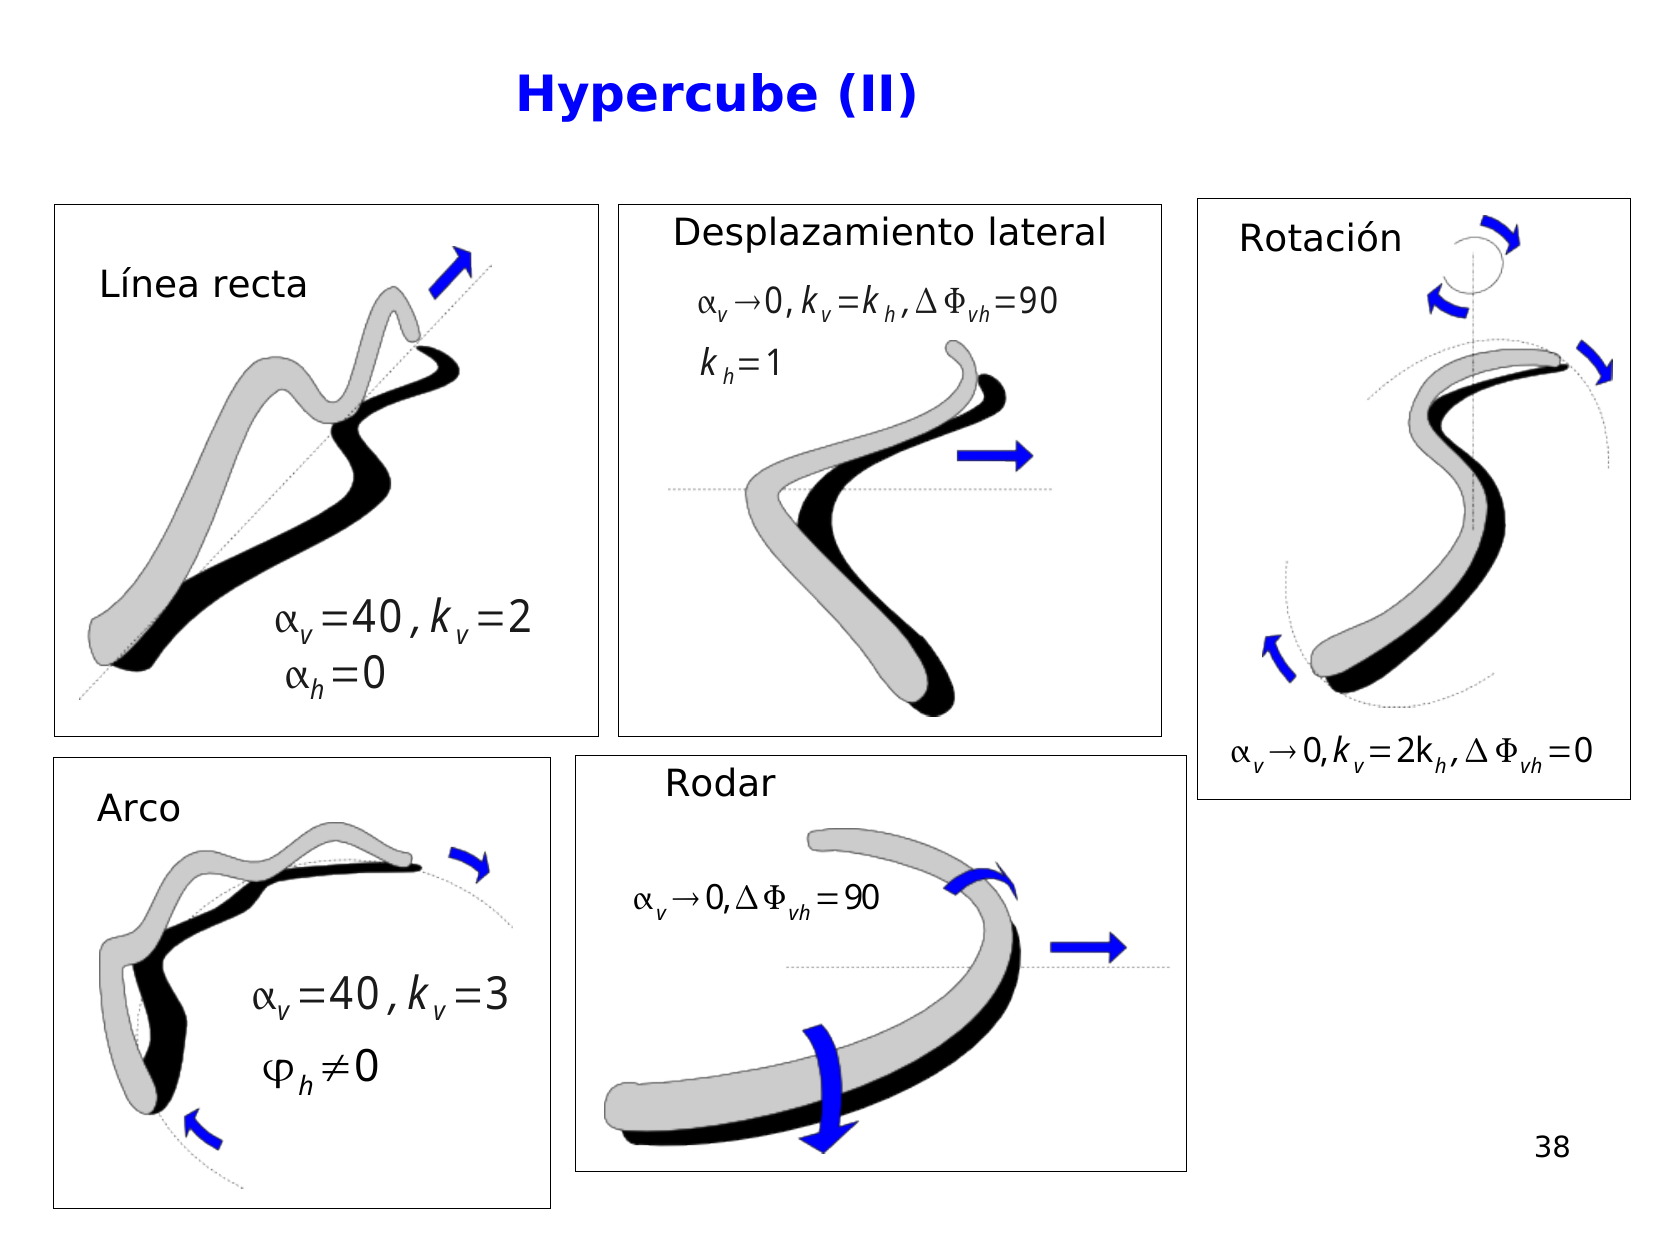

Hypercube (II)
Rotación
Desplazamiento lateral
Línea recta
Rodar
Arco
38